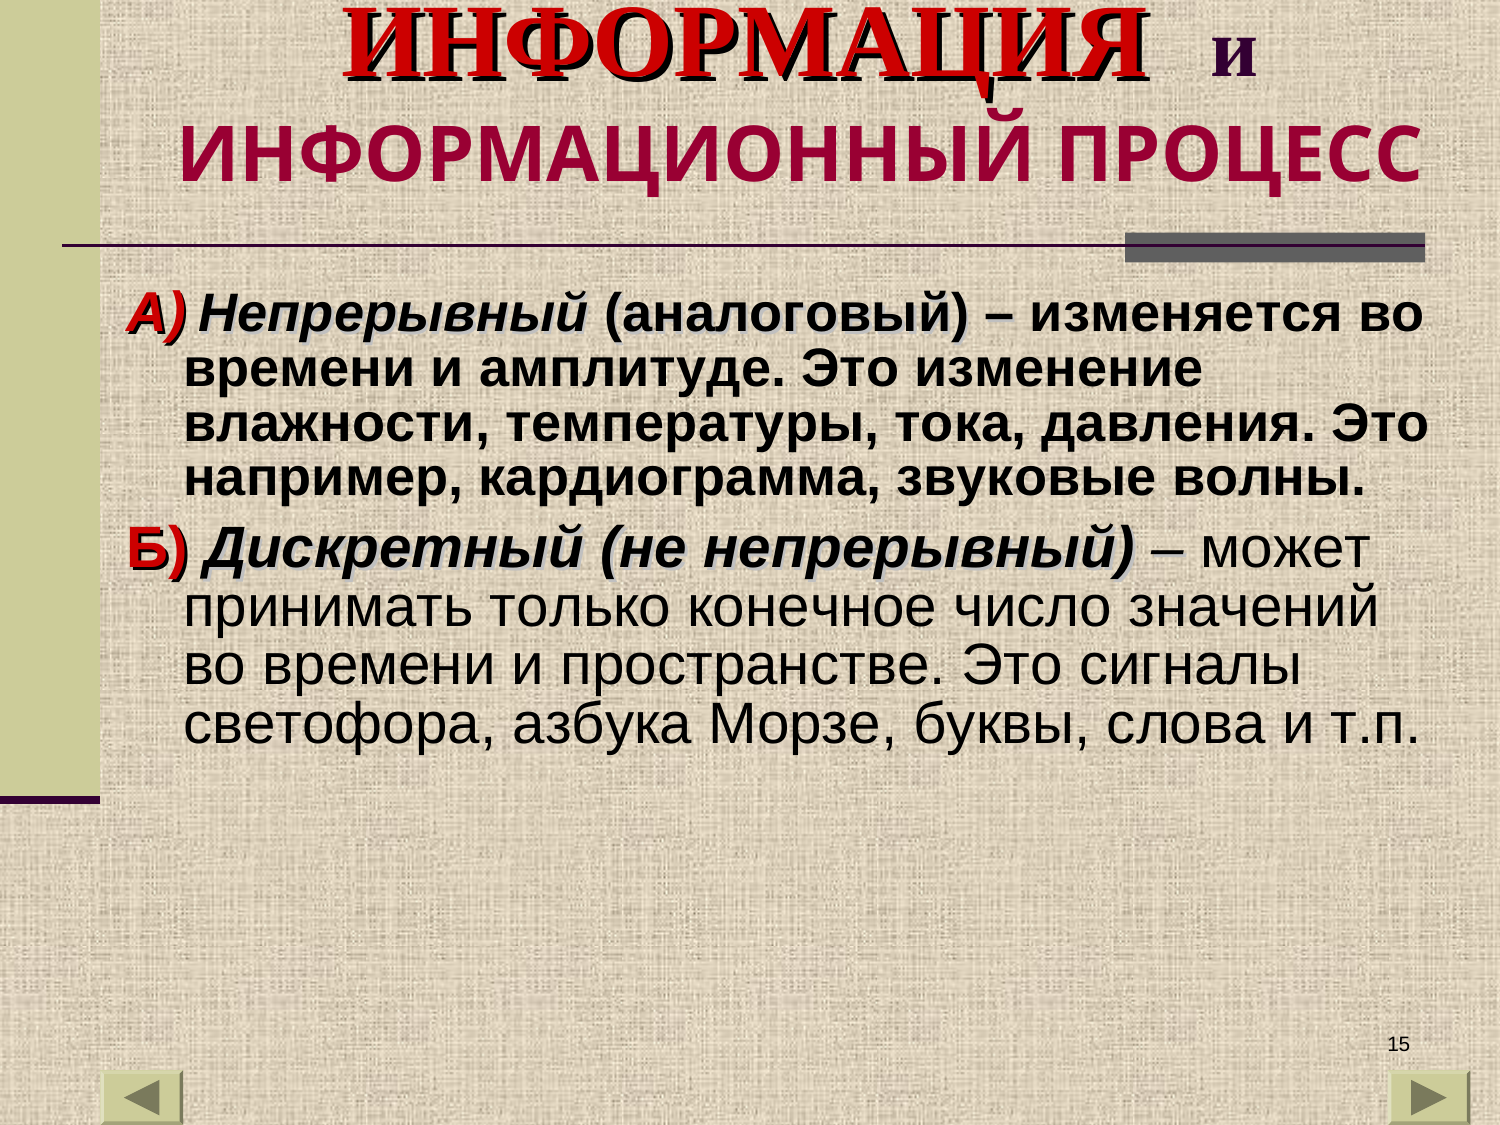

# ИНФОРМАЦИЯ и ИНФОРМАЦИОННЫЙ ПРОЦЕСС
А) Непрерывный (аналоговый) – изменяется во времени и амплитуде. Это изменение влажности, температуры, тока, давления. Это например, кардиограмма, звуковые волны.
Б) Дискретный (не непрерывный) – может принимать только конечное число значений во времени и пространстве. Это сигналы светофора, азбука Морзе, буквы, слова и т.п.
15